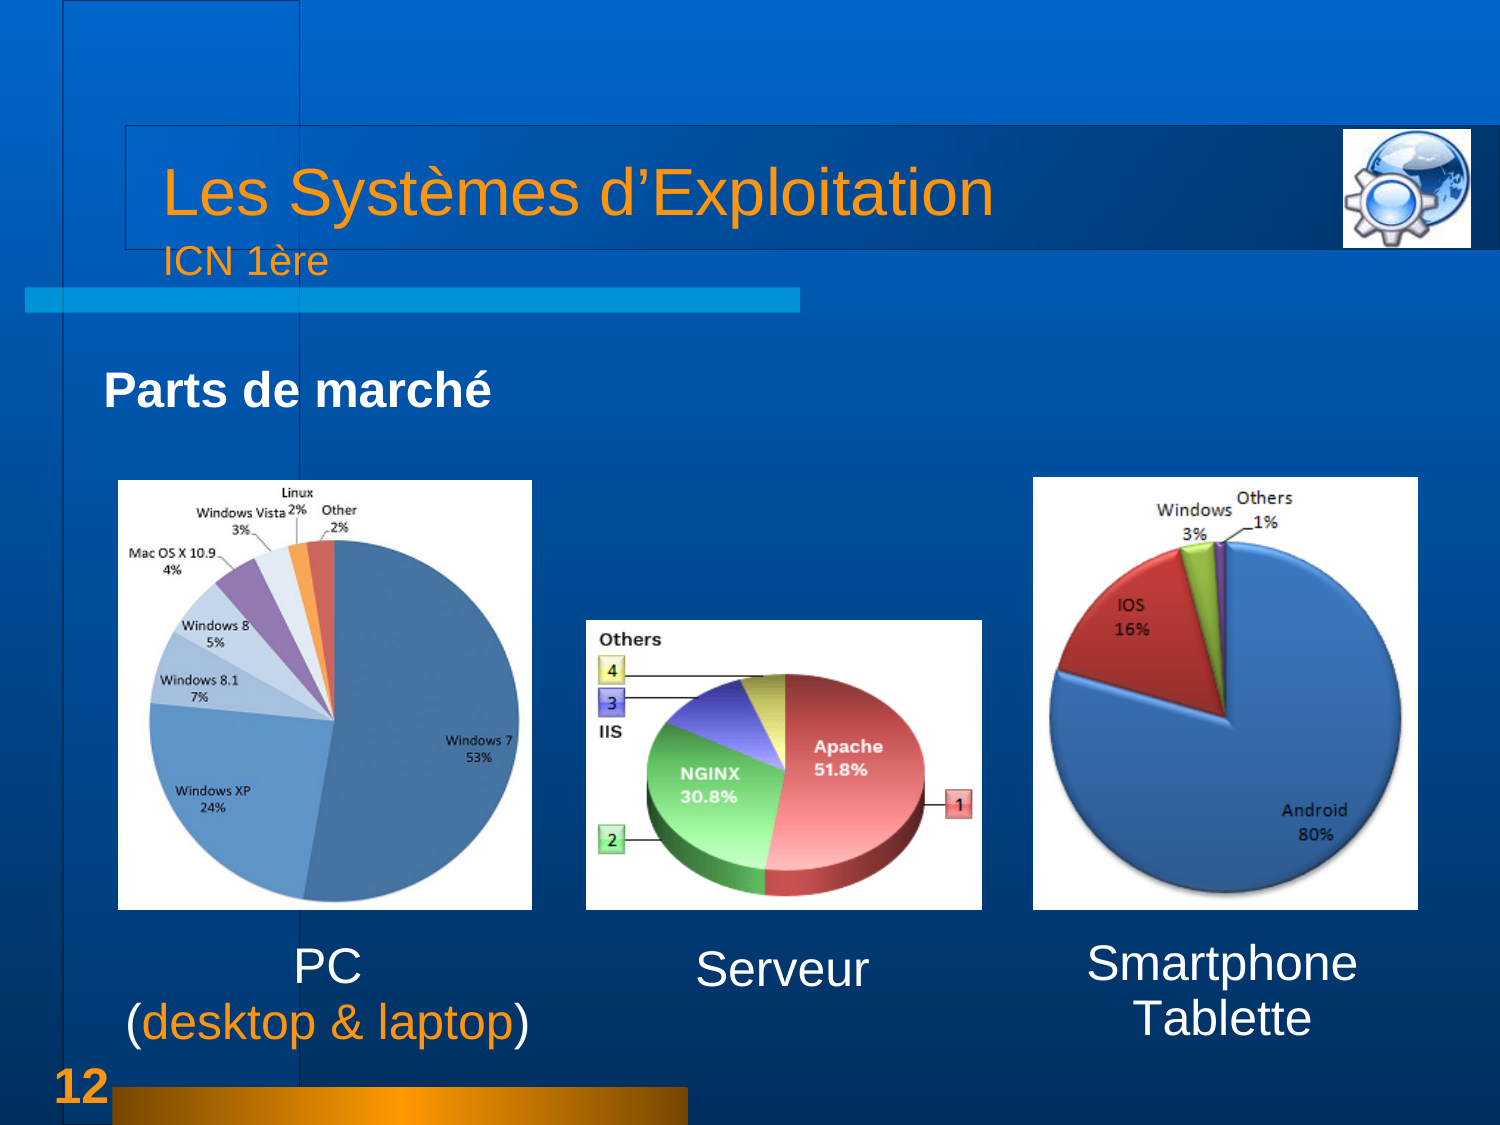

Parts de marché
Smartphone
Tablette
PC
(desktop & laptop)
Serveur